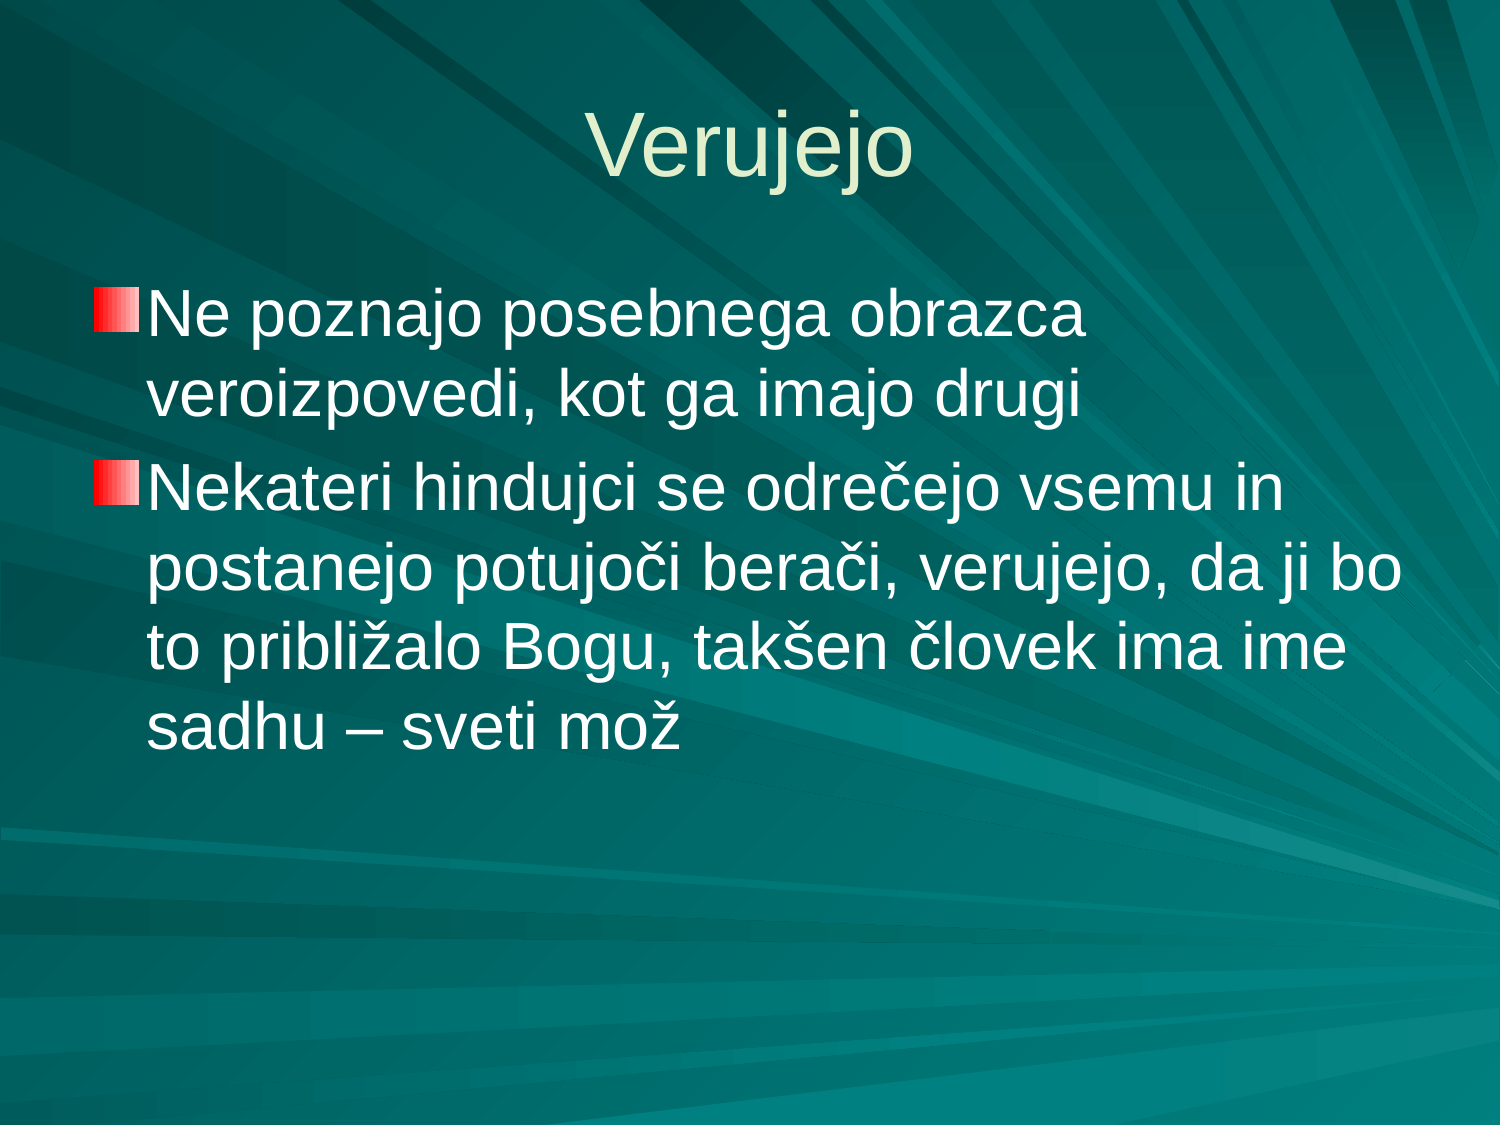

# Verujejo
Ne poznajo posebnega obrazca veroizpovedi, kot ga imajo drugi
Nekateri hindujci se odrečejo vsemu in postanejo potujoči berači, verujejo, da ji bo to približalo Bogu, takšen človek ima ime sadhu – sveti mož